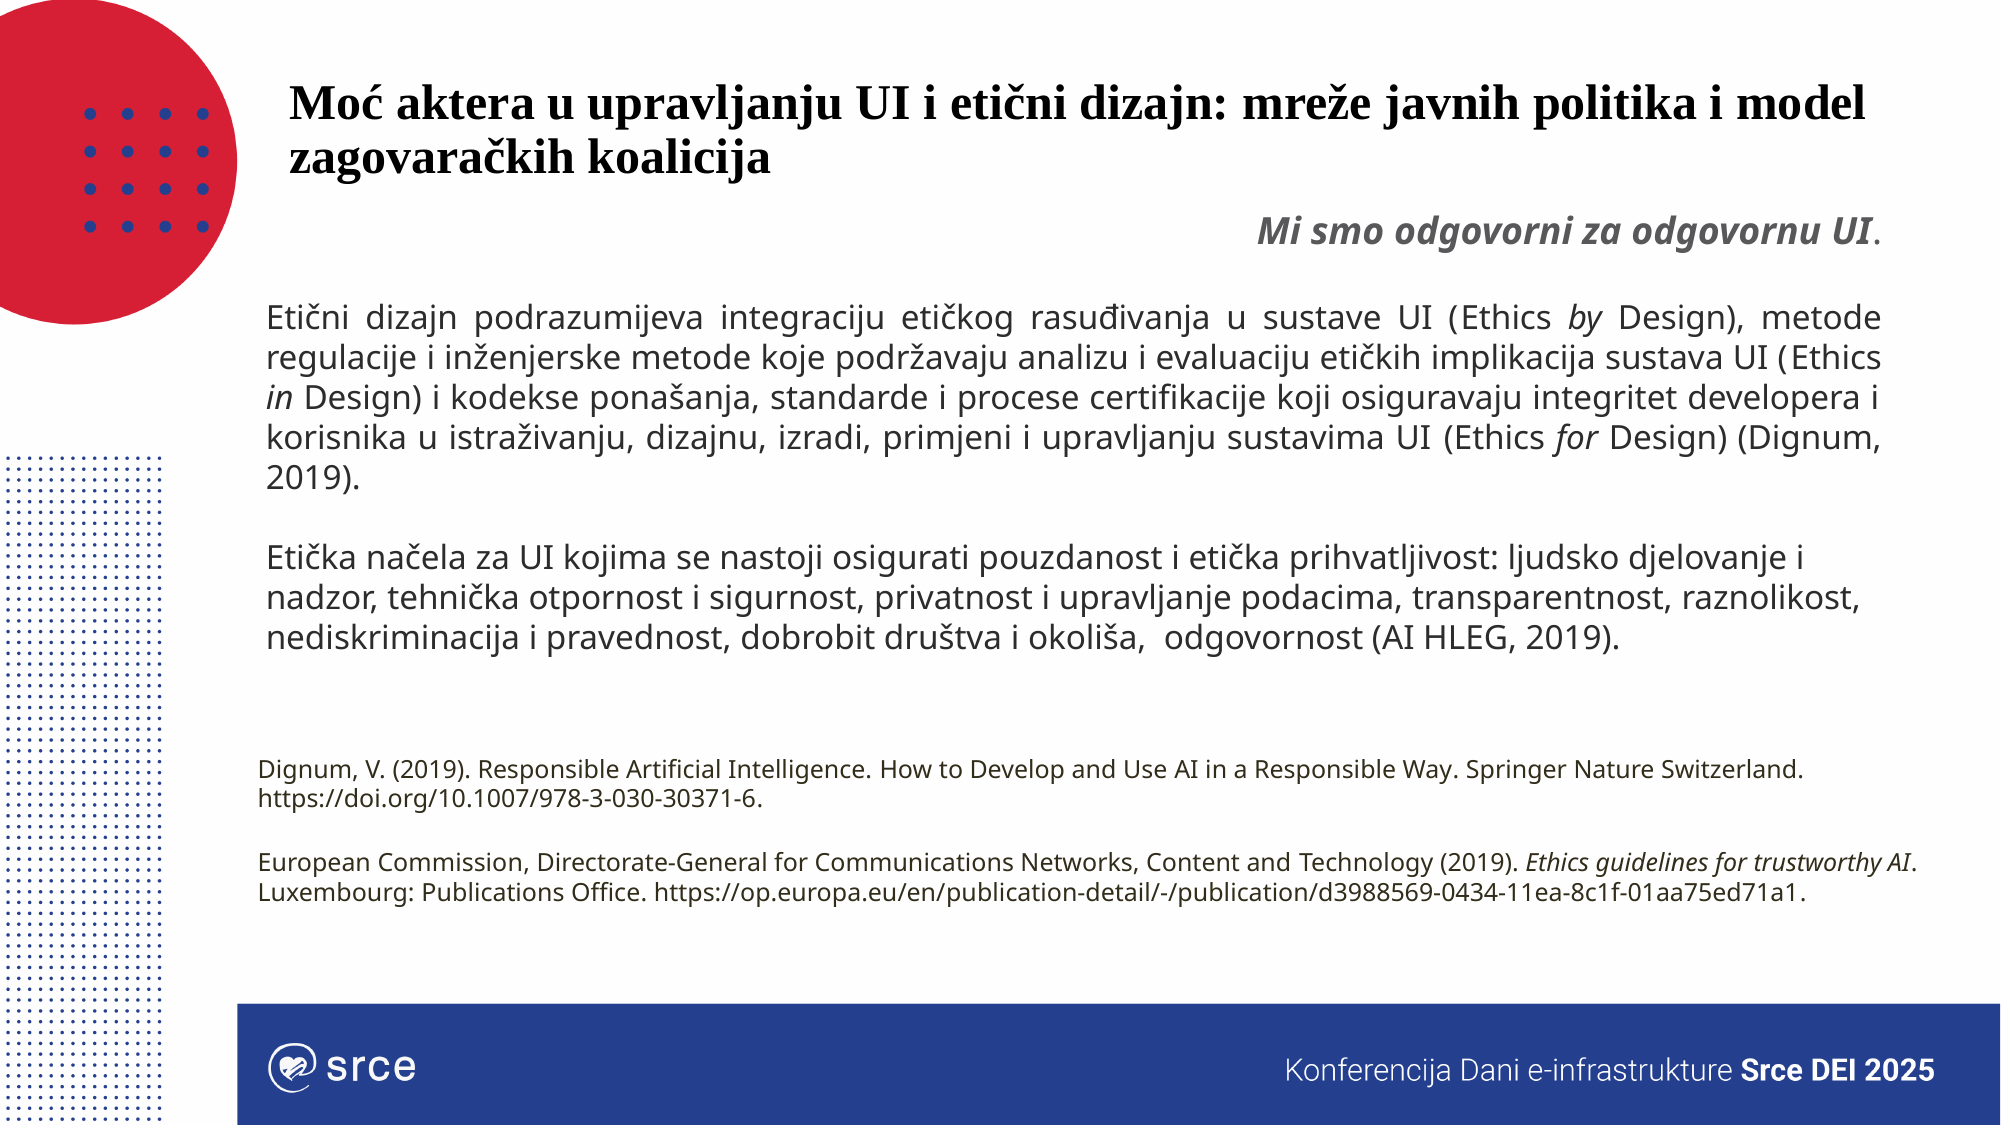

Moć aktera u upravljanju UI i etični dizajn: mreže javnih politika i model zagovaračkih koalicija
#
Mi smo odgovorni za odgovornu UI.
Etični dizajn podrazumijeva integraciju etičkog rasuđivanja u sustave UI (Ethics by Design), metode regulacije i inženjerske metode koje podržavaju analizu i evaluaciju etičkih implikacija sustava UI (Ethics in Design) i kodekse ponašanja, standarde i procese certifikacije koji osiguravaju integritet developera i korisnika u istraživanju, dizajnu, izradi, primjeni i upravljanju sustavima UI (Ethics for Design) (Dignum, 2019).
Etička načela za UI kojima se nastoji osigurati pouzdanost i etička prihvatljivost: ljudsko djelovanje i nadzor, tehnička otpornost i sigurnost, privatnost i upravljanje podacima, transparentnost, raznolikost, nediskriminacija i pravednost, dobrobit društva i okoliša, odgovornost (AI HLEG, 2019).
Dignum, V. (2019). Responsible Artificial Intelligence. How to Develop and Use AI in a Responsible Way. Springer Nature Switzerland. https://doi.org/10.1007/978-3-030-30371-6.
European Commission, Directorate-General for Communications Networks, Content and Technology (2019). Ethics guidelines for trustworthy AI. Luxembourg: Publications Office. https://op.europa.eu/en/publication-detail/-/publication/d3988569-0434-11ea-8c1f-01aa75ed71a1.